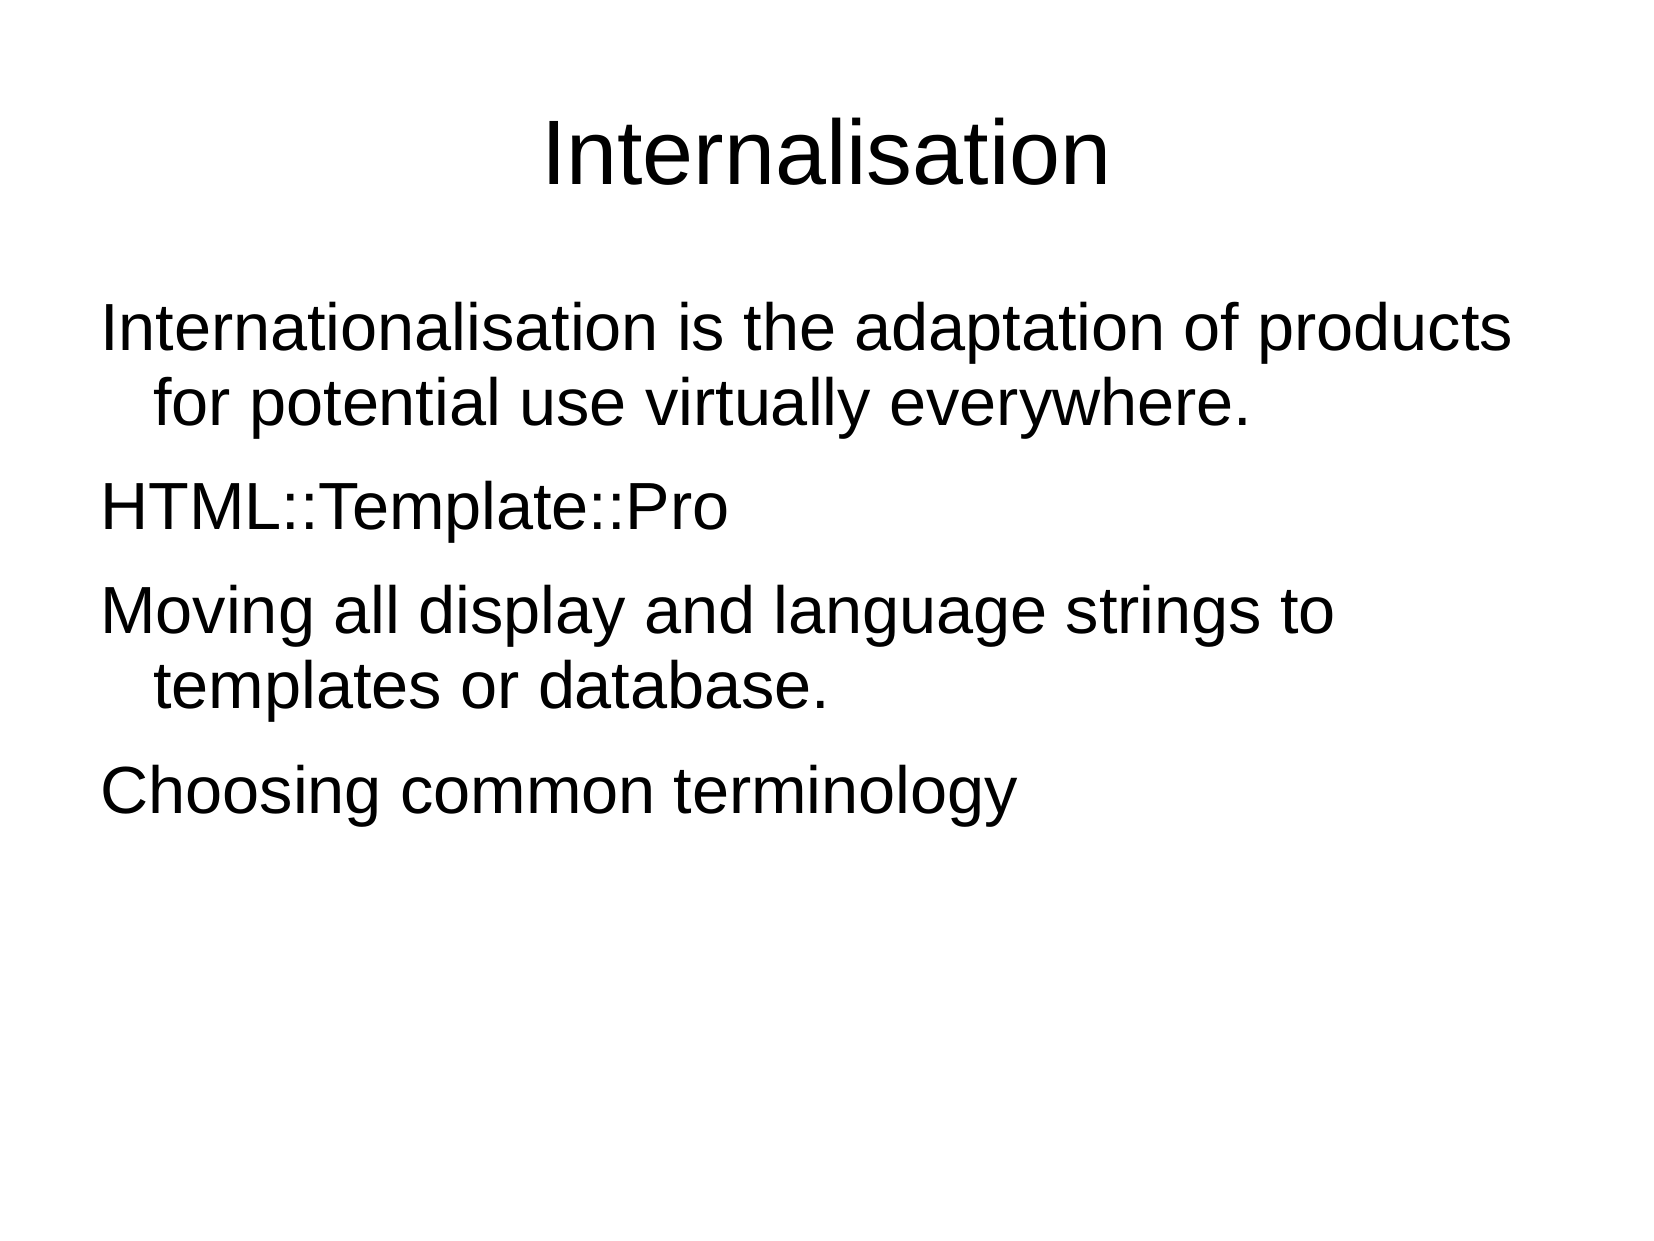

# Internalisation
Internationalisation is the adaptation of products for potential use virtually everywhere.
HTML::Template::Pro
Moving all display and language strings to templates or database.
Choosing common terminology